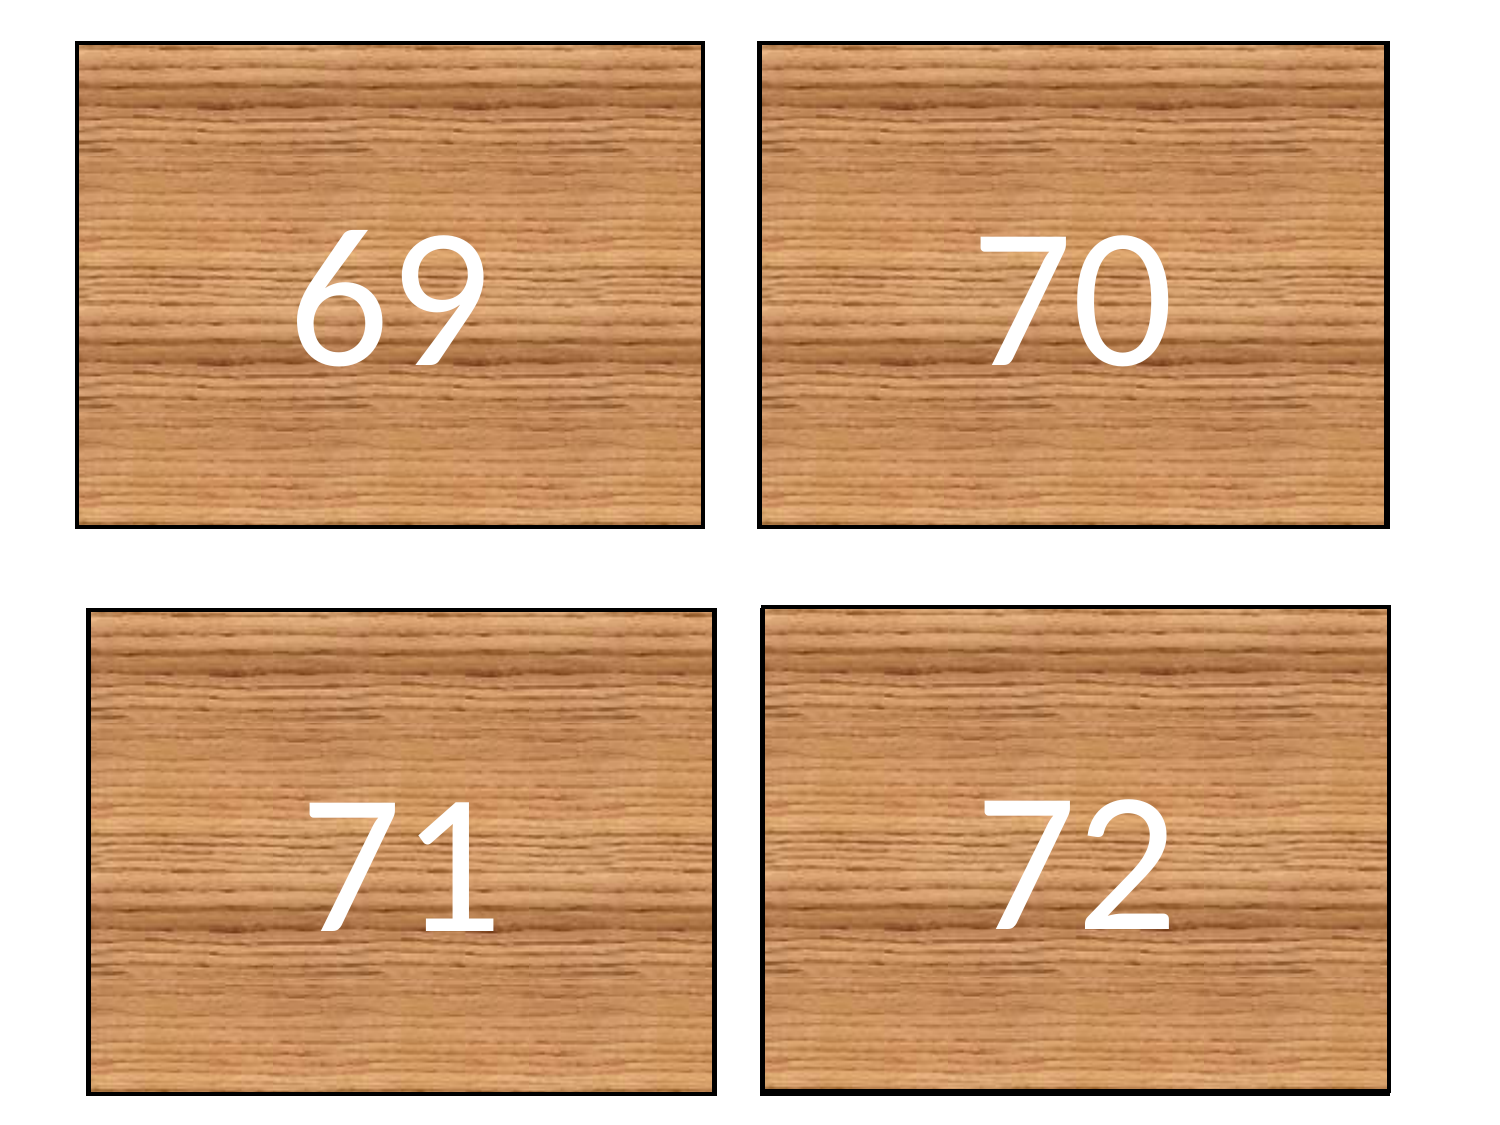

Vyjádři v gramech:
8 mg
9,26 kg
856 mg
69
70
Jak bys postupoval při měření hmotnosti pevného tělesa na laboratorních váhách?
72
Jak bys postupoval při měření hmotnosti kapaliny na laboratorních váhách?
71
Je těžší kilogram mouky nebo kilogram peří?